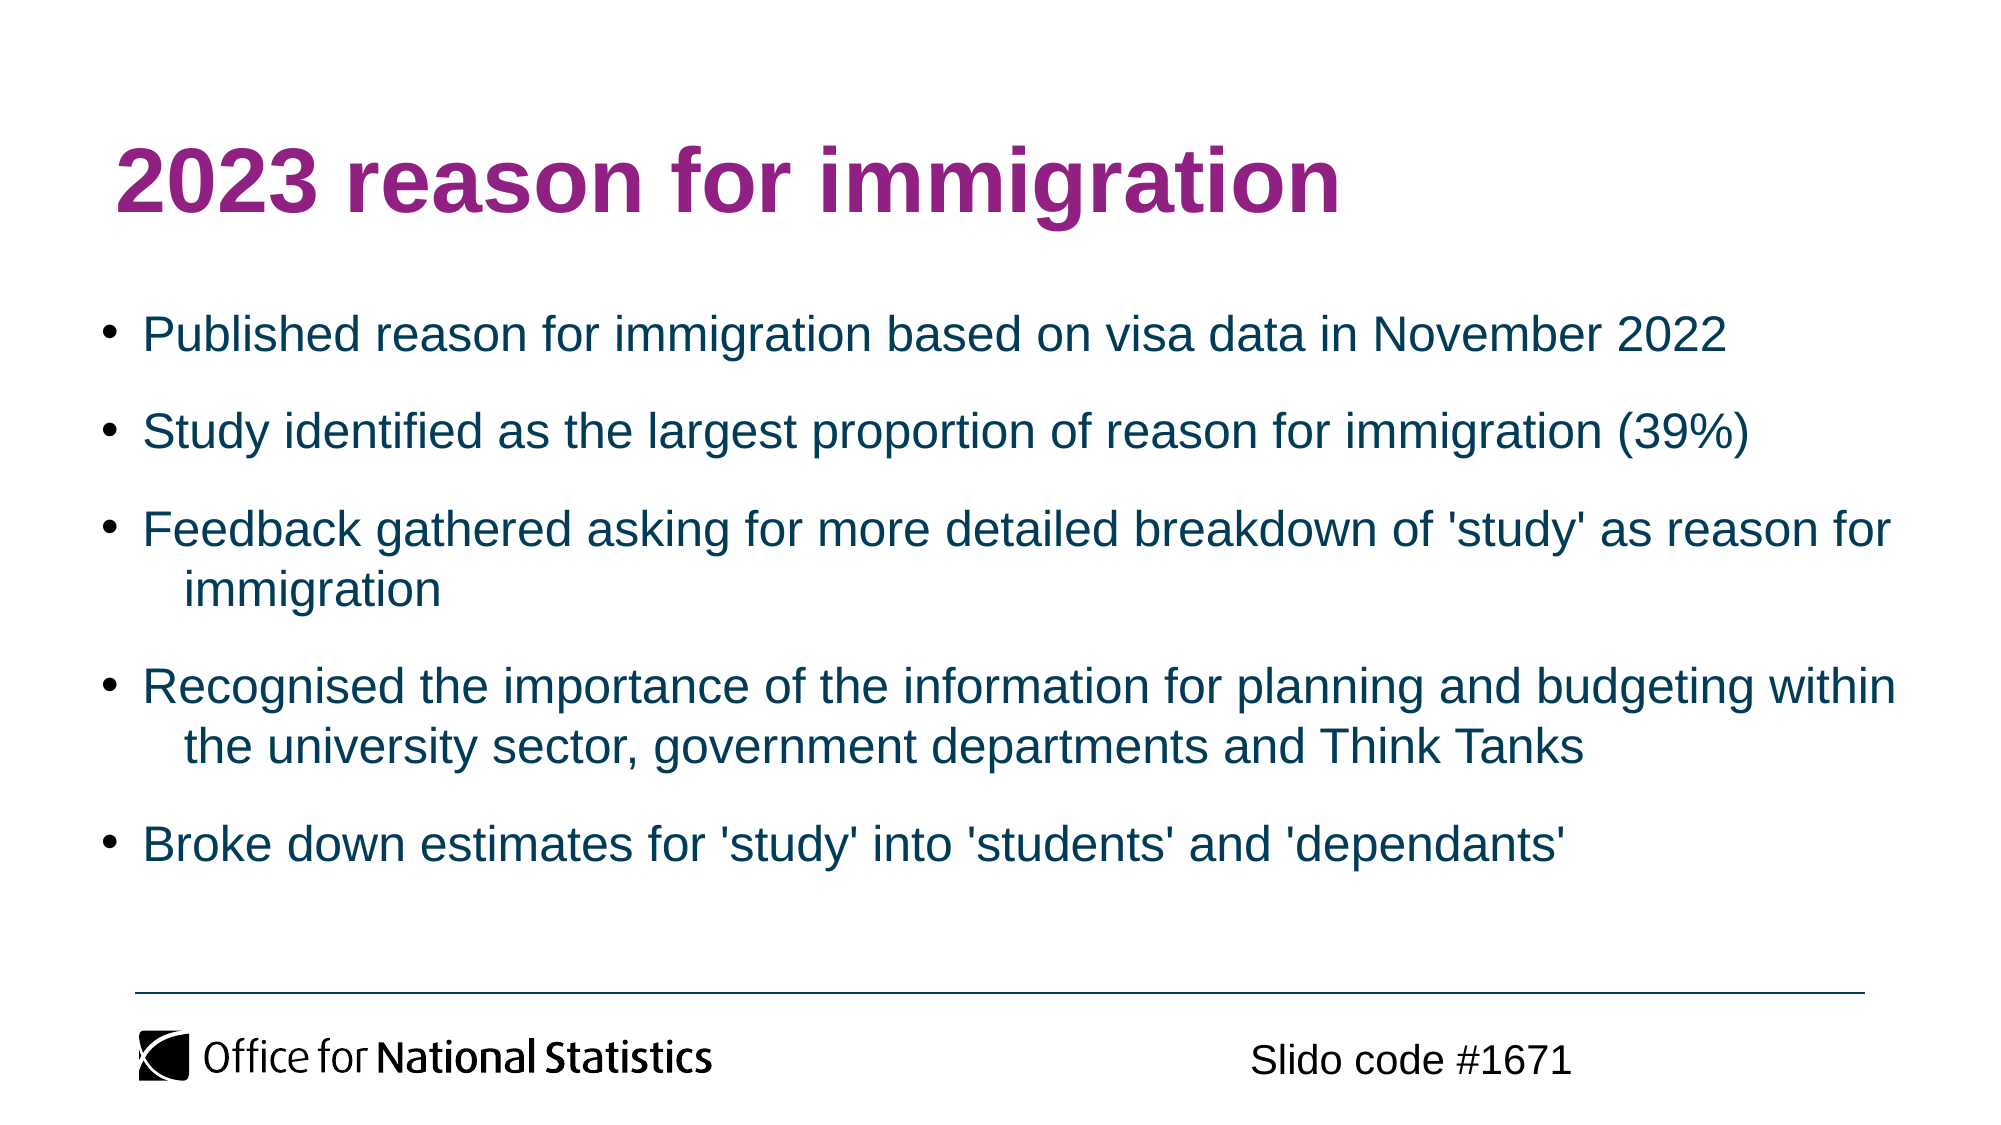

2023 reason for immigration
Published reason for immigration based on visa data in November 2022
Study identified as the largest proportion of reason for immigration (39%)
Feedback gathered asking for more detailed breakdown of 'study' as reason for immigration
Recognised the importance of the information for planning and budgeting within the university sector, government departments and Think Tanks
Broke down estimates for 'study' into 'students' and 'dependants'
Slido code #1671